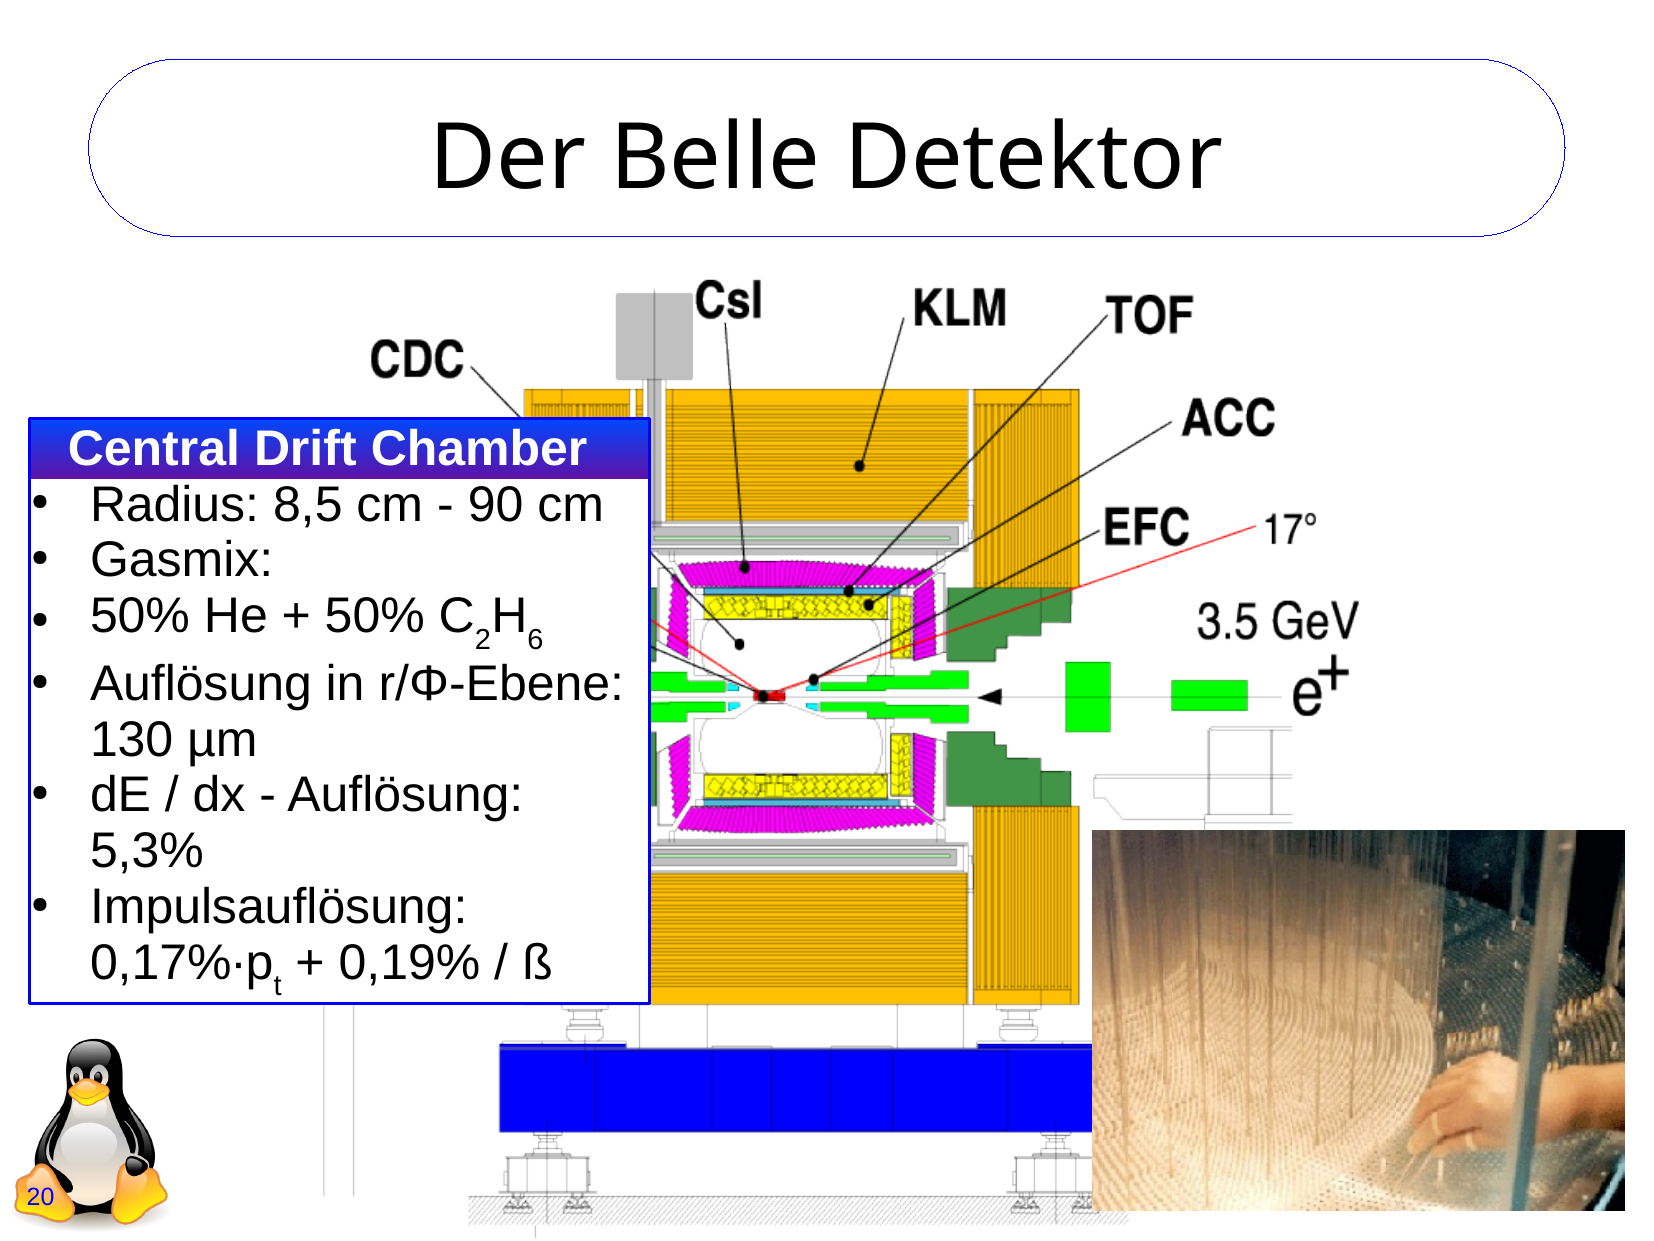

# Der Belle Detektor
Central Drift Chamber
Radius: 8,5 cm - 90 cm
Gasmix:
50% He + 50% C2H6
Auflösung in r/Φ-Ebene: 130 µm
dE / dx - Auflösung: 5,3%
Impulsauflösung: 0,17%∙pt + 0,19% / ß